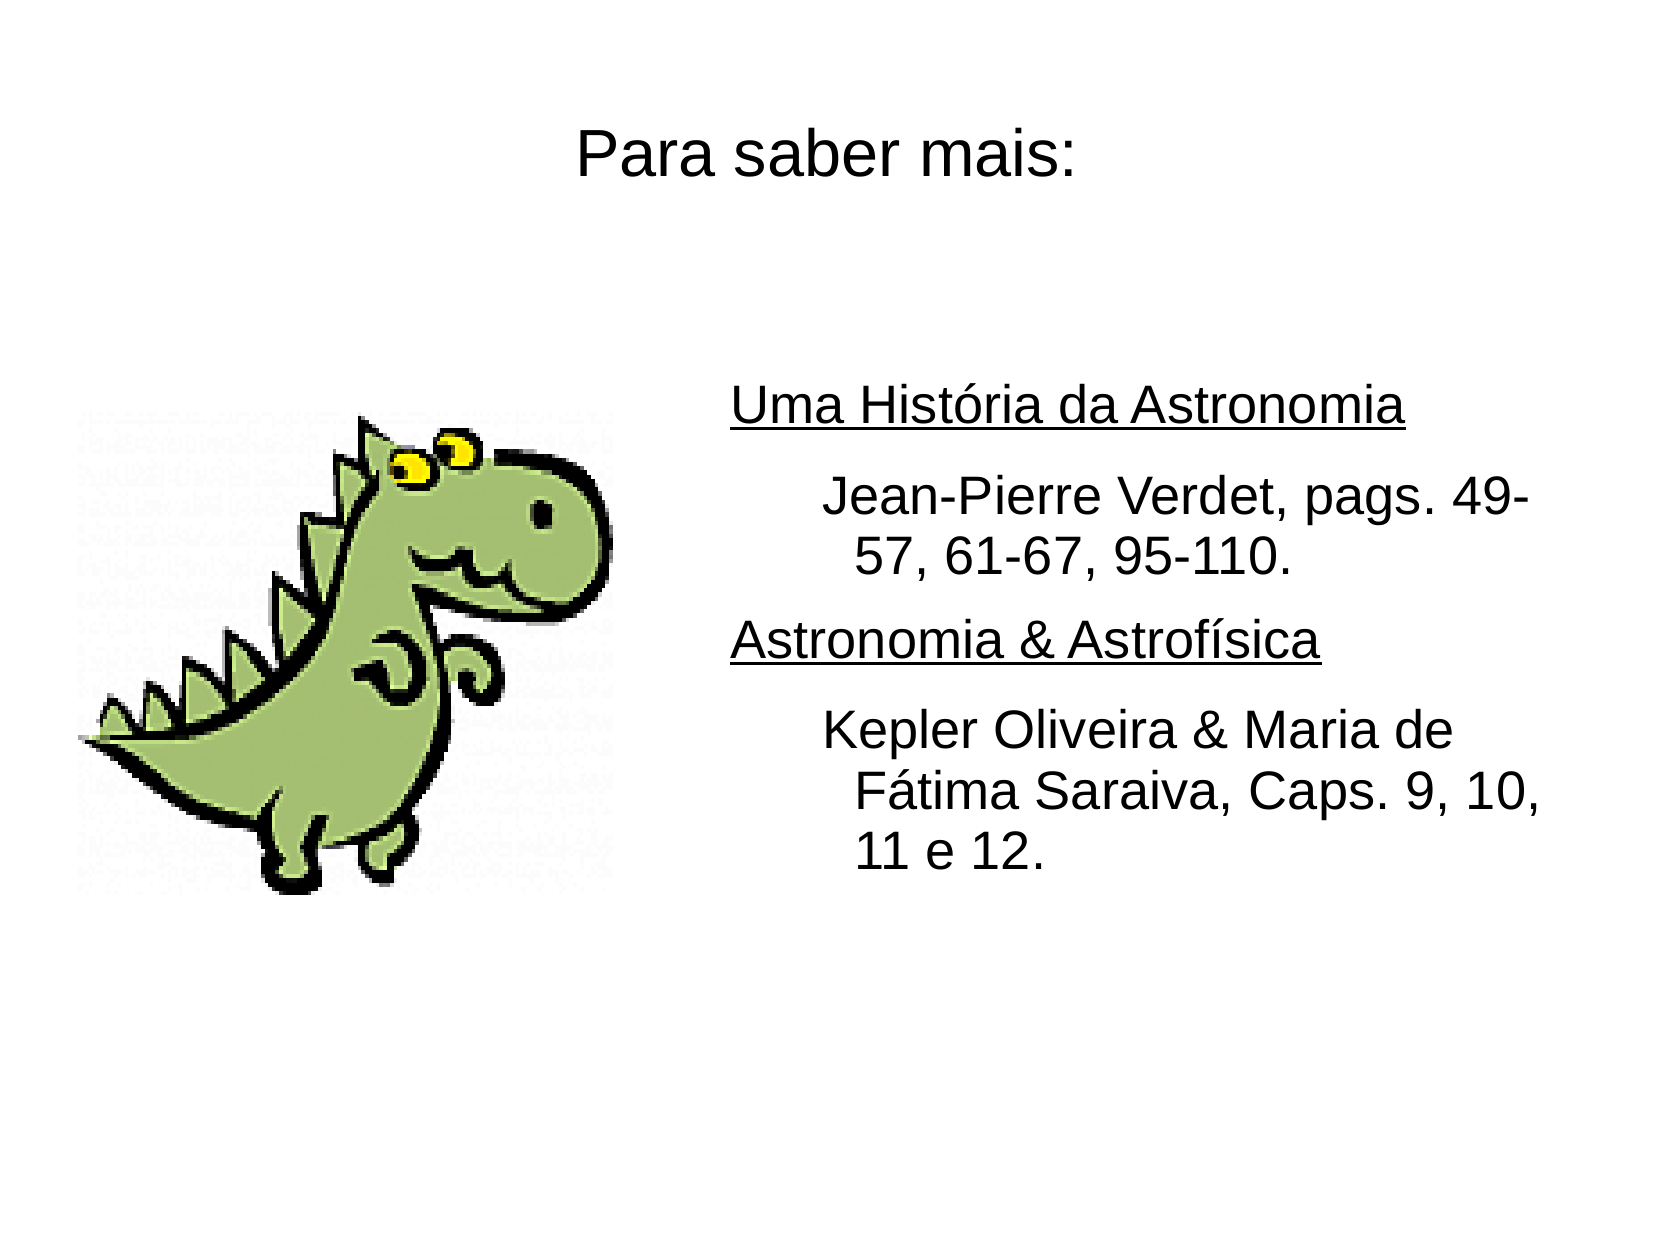

# Para saber mais:
Uma História da Astronomia
 Jean-Pierre Verdet, pags. 49-57, 61-67, 95-110.
Astronomia & Astrofísica
 Kepler Oliveira & Maria de Fátima Saraiva, Caps. 9, 10, 11 e 12.